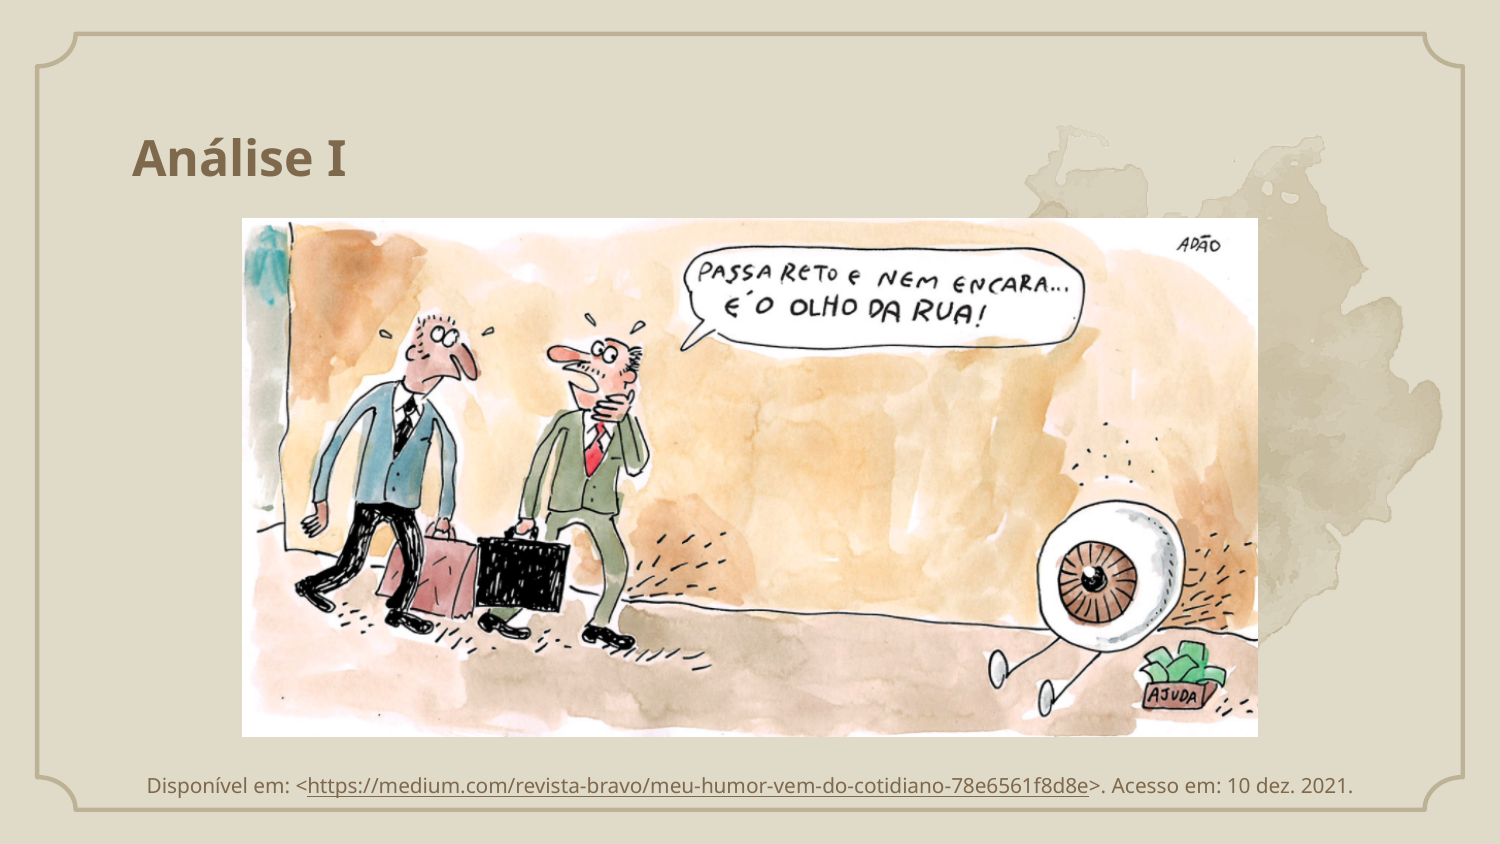

Análise I
#
Disponível em: <https://medium.com/revista-bravo/meu-humor-vem-do-cotidiano-78e6561f8d8e>. Acesso em: 10 dez. 2021.